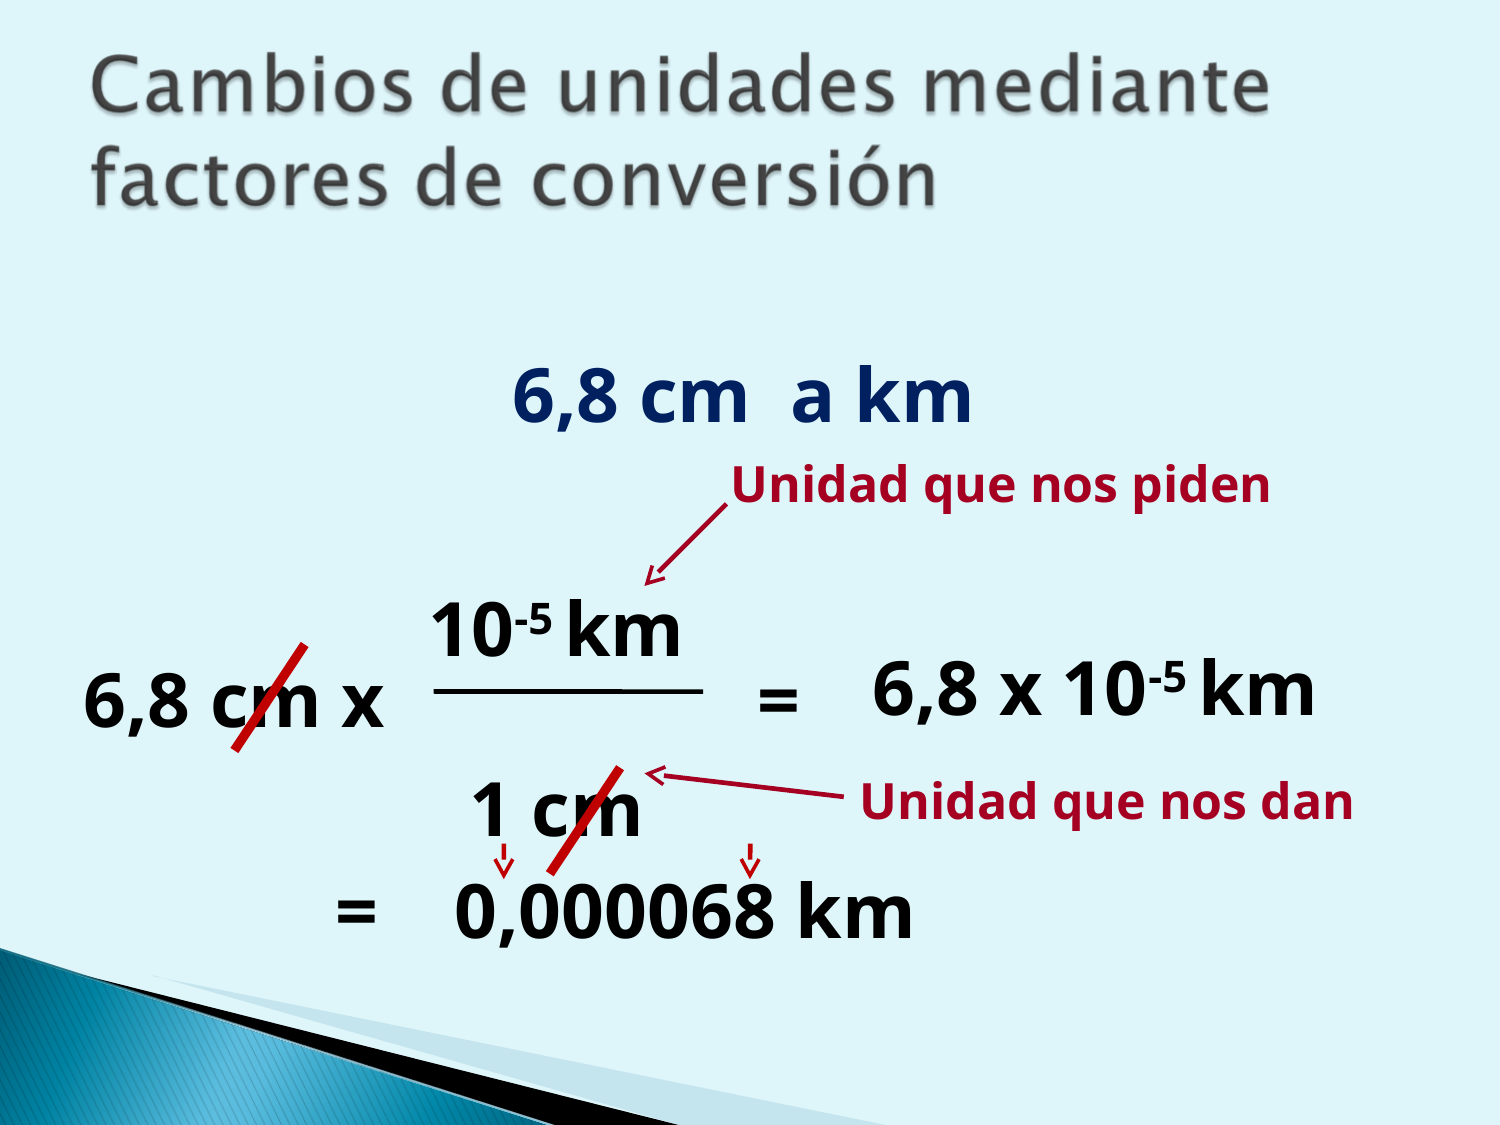

6,8 cm a km
Unidad que nos piden
10-5 km
1 cm
6,8 x 10-5 km
6,8 cm x
=
Unidad que nos dan
=
0,000068 km